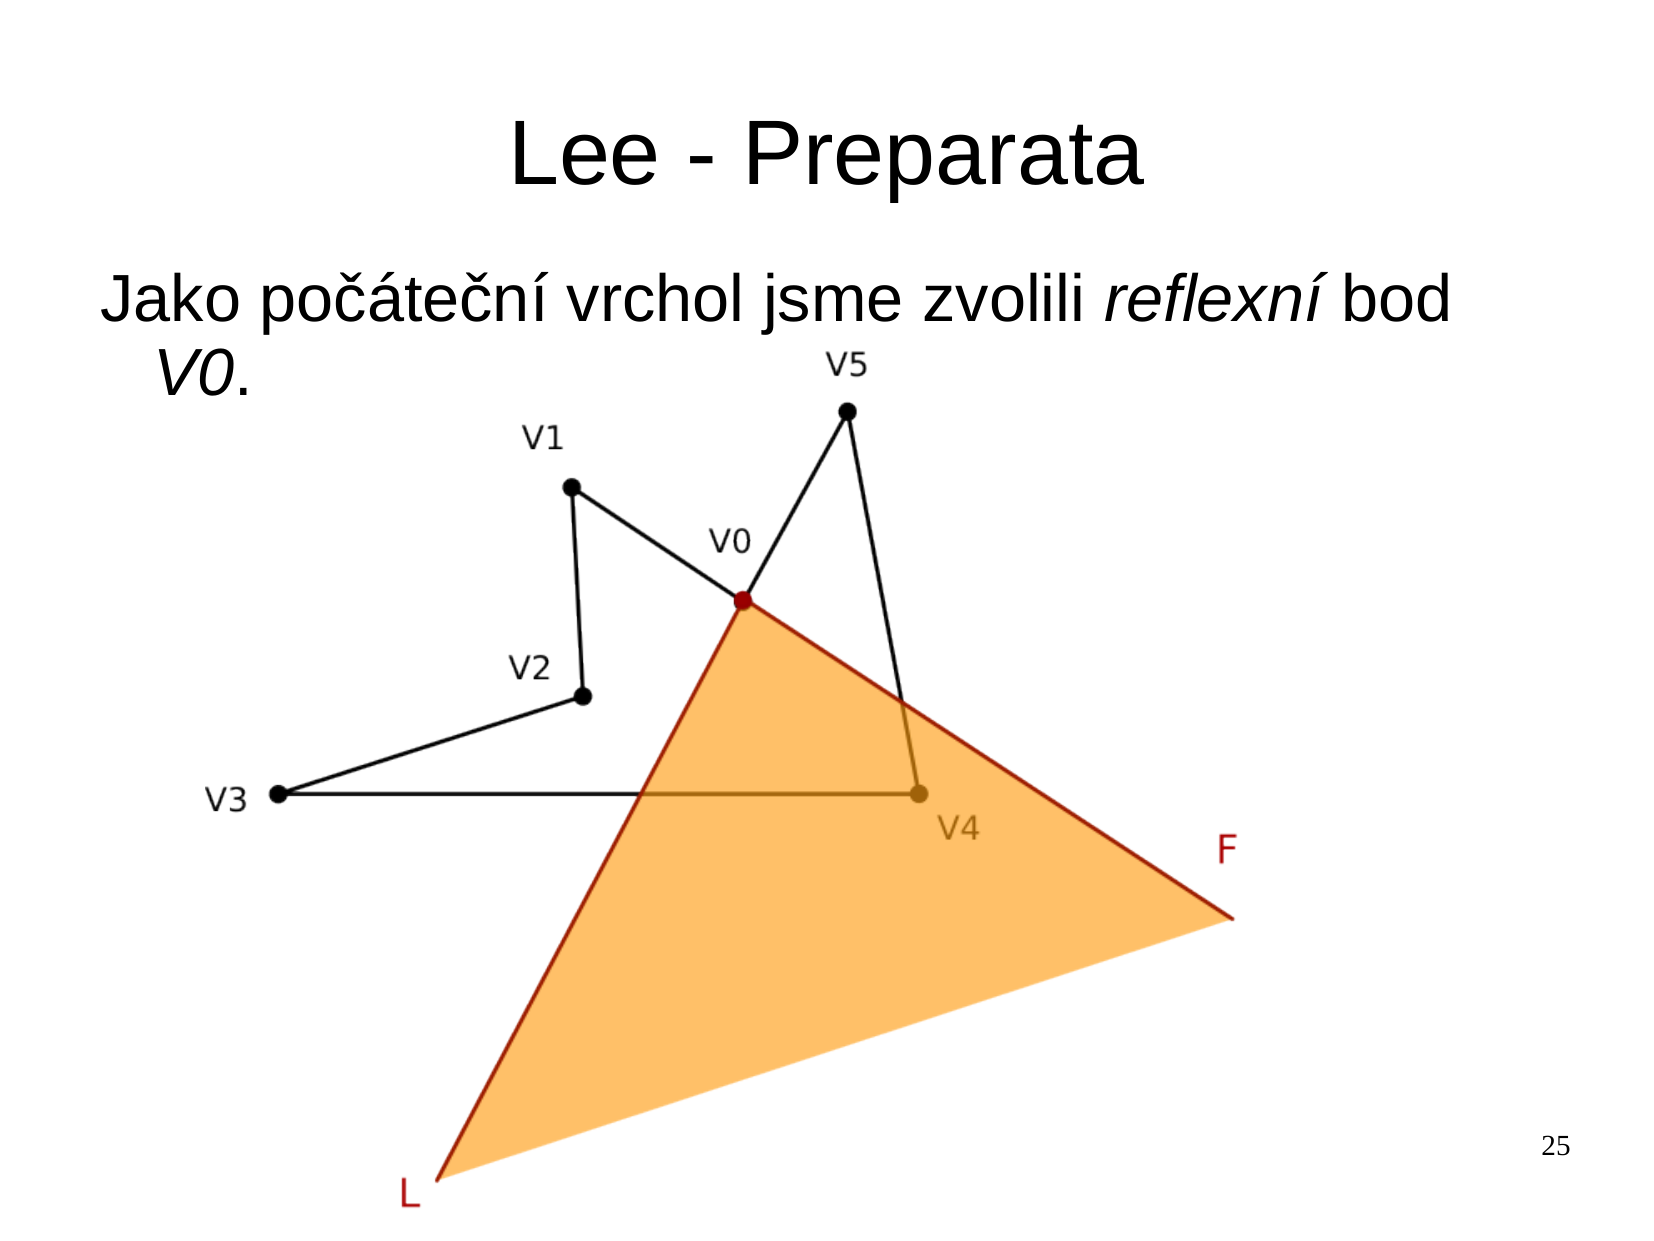

# Lee - Preparata
Jako počáteční vrchol jsme zvolili reflexní bod V0.
25